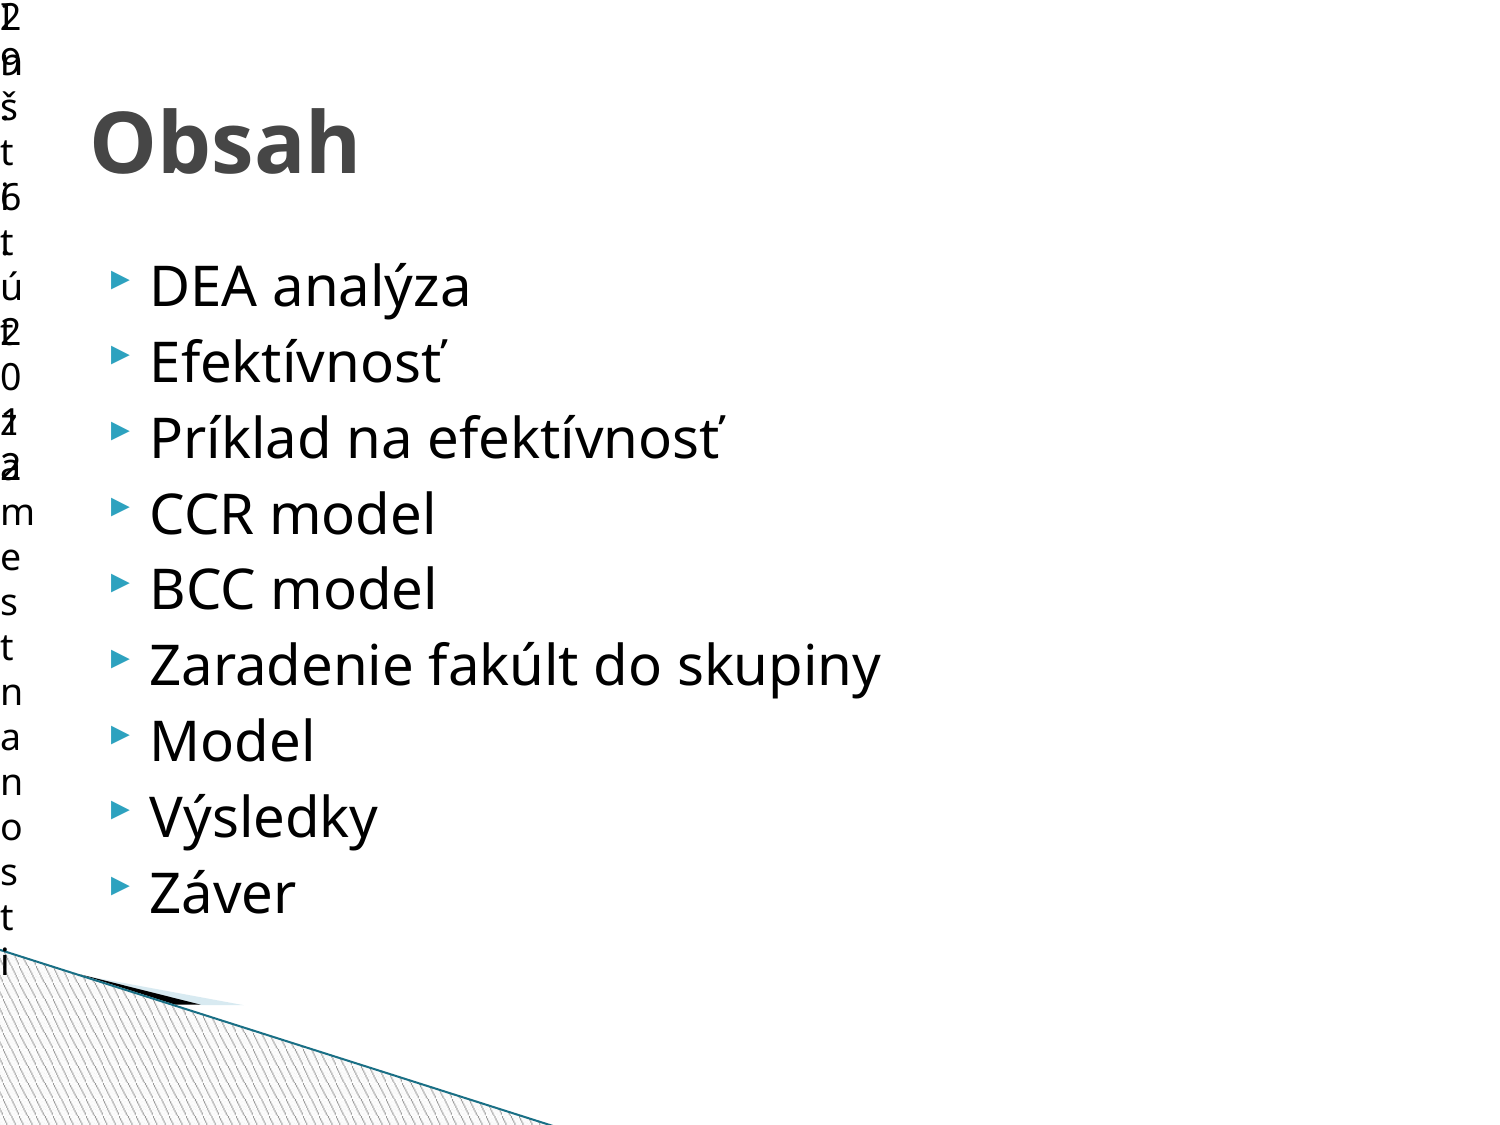

29. 6. 2012
Inštitút zamestnanosti
Obsah
# DEA analýza
Efektívnosť
Príklad na efektívnosť
CCR model
BCC model
Zaradenie fakúlt do skupiny
Model
Výsledky
Záver